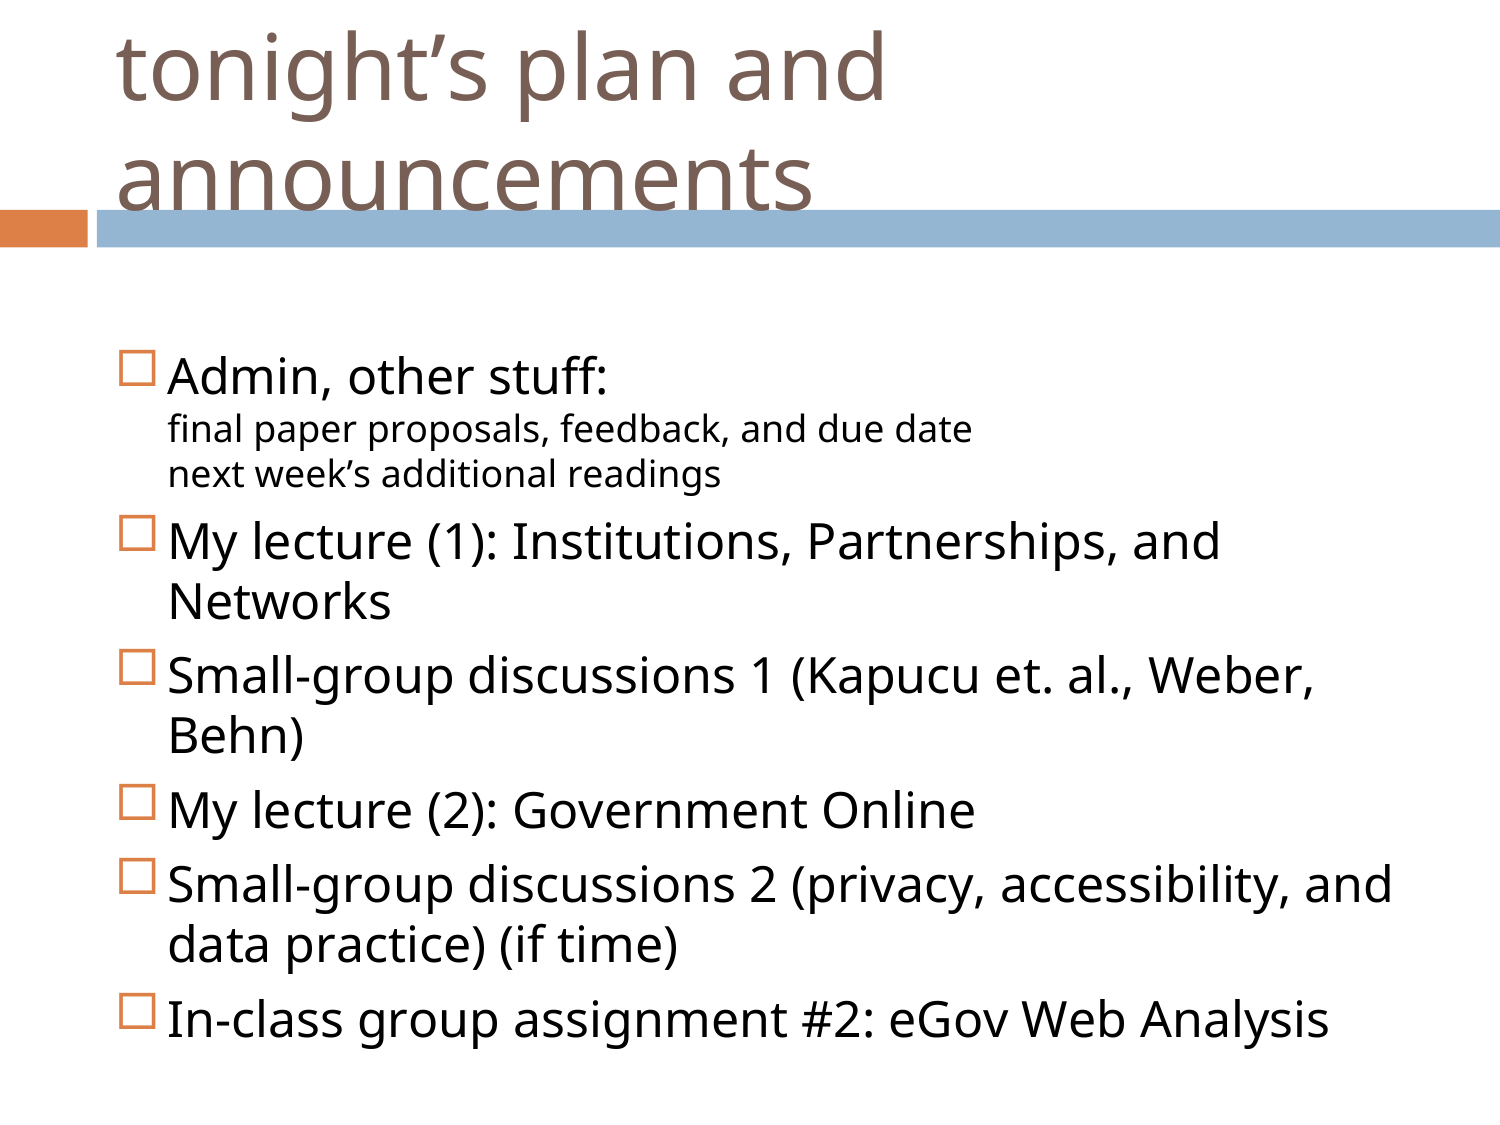

tonight’s plan and announcements
Admin, other stuff:
final paper proposals, feedback, and due date
next week’s additional readings
My lecture (1): Institutions, Partnerships, and Networks
Small-group discussions 1 (Kapucu et. al., Weber, Behn)
My lecture (2): Government Online
Small-group discussions 2 (privacy, accessibility, and data practice) (if time)
In-class group assignment #2: eGov Web Analysis